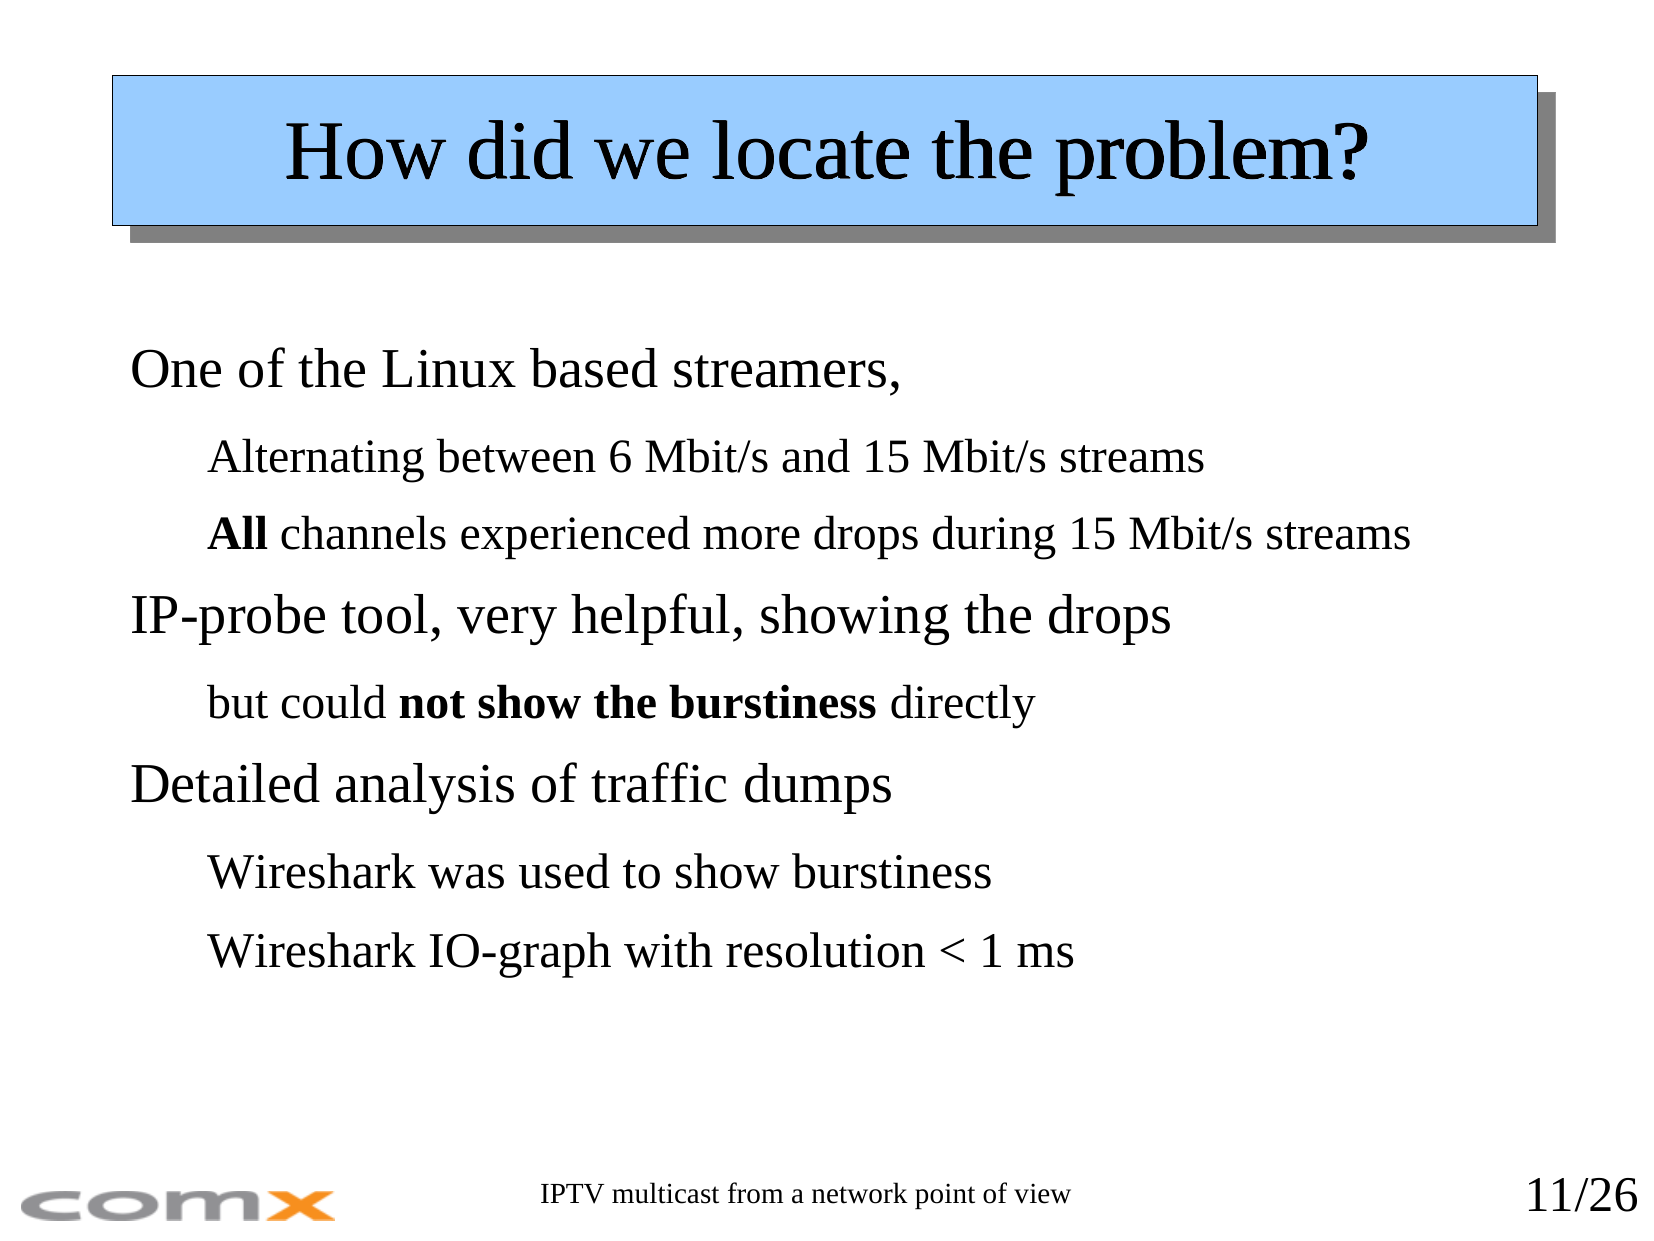

# How did we locate the problem?
One of the Linux based streamers,
Alternating between 6 Mbit/s and 15 Mbit/s streams
All channels experienced more drops during 15 Mbit/s streams
IP-probe tool, very helpful, showing the drops
but could not show the burstiness directly
Detailed analysis of traffic dumps
Wireshark was used to show burstiness
Wireshark IO-graph with resolution < 1 ms